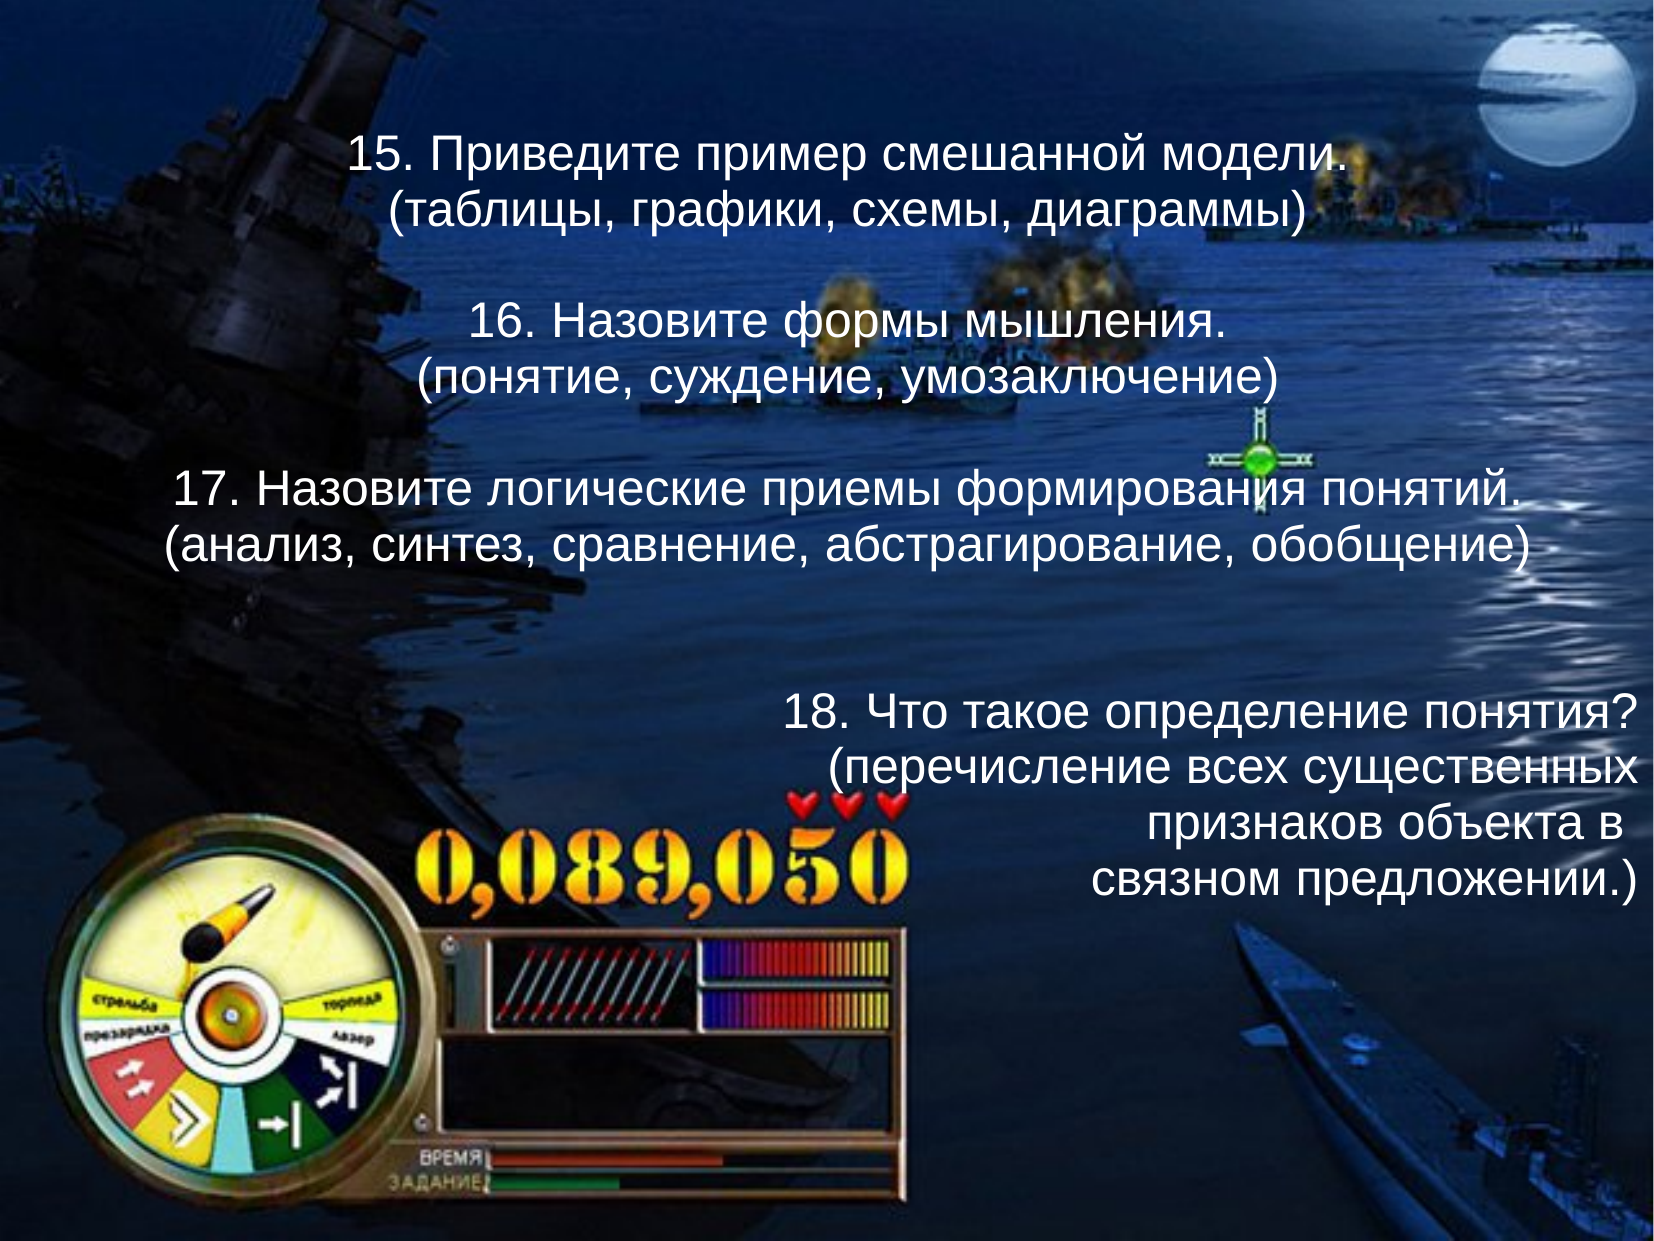

#
15. Приведите пример смешанной модели.
(таблицы, графики, схемы, диаграммы)
16. Назовите формы мышления.
(понятие, суждение, умозаключение)
17. Назовите логические приемы формирования понятий.
(анализ, синтез, сравнение, абстрагирование, обобщение)
18. Что такое определение понятия?
(перечисление всех существенных
признаков объекта в
связном предложении.)